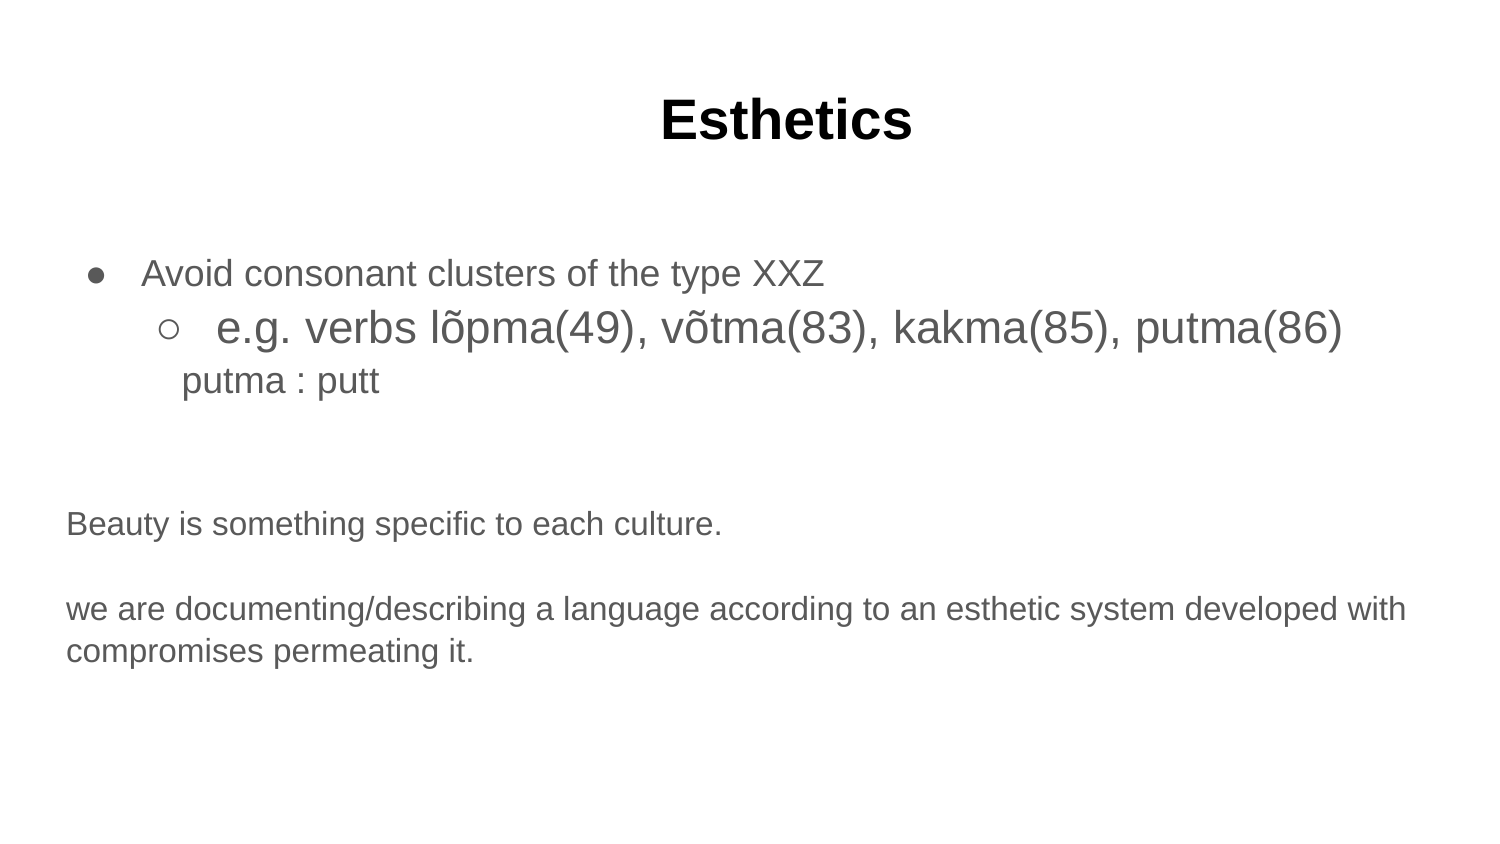

# Esthetics
Avoid consonant clusters of the type XXZ
e.g. verbs lõpma(49), võtma(83), kakma(85), putma(86)
 putma : putt
Beauty is something specific to each culture.
we are documenting/describing a language according to an esthetic system developed with compromises permeating it.